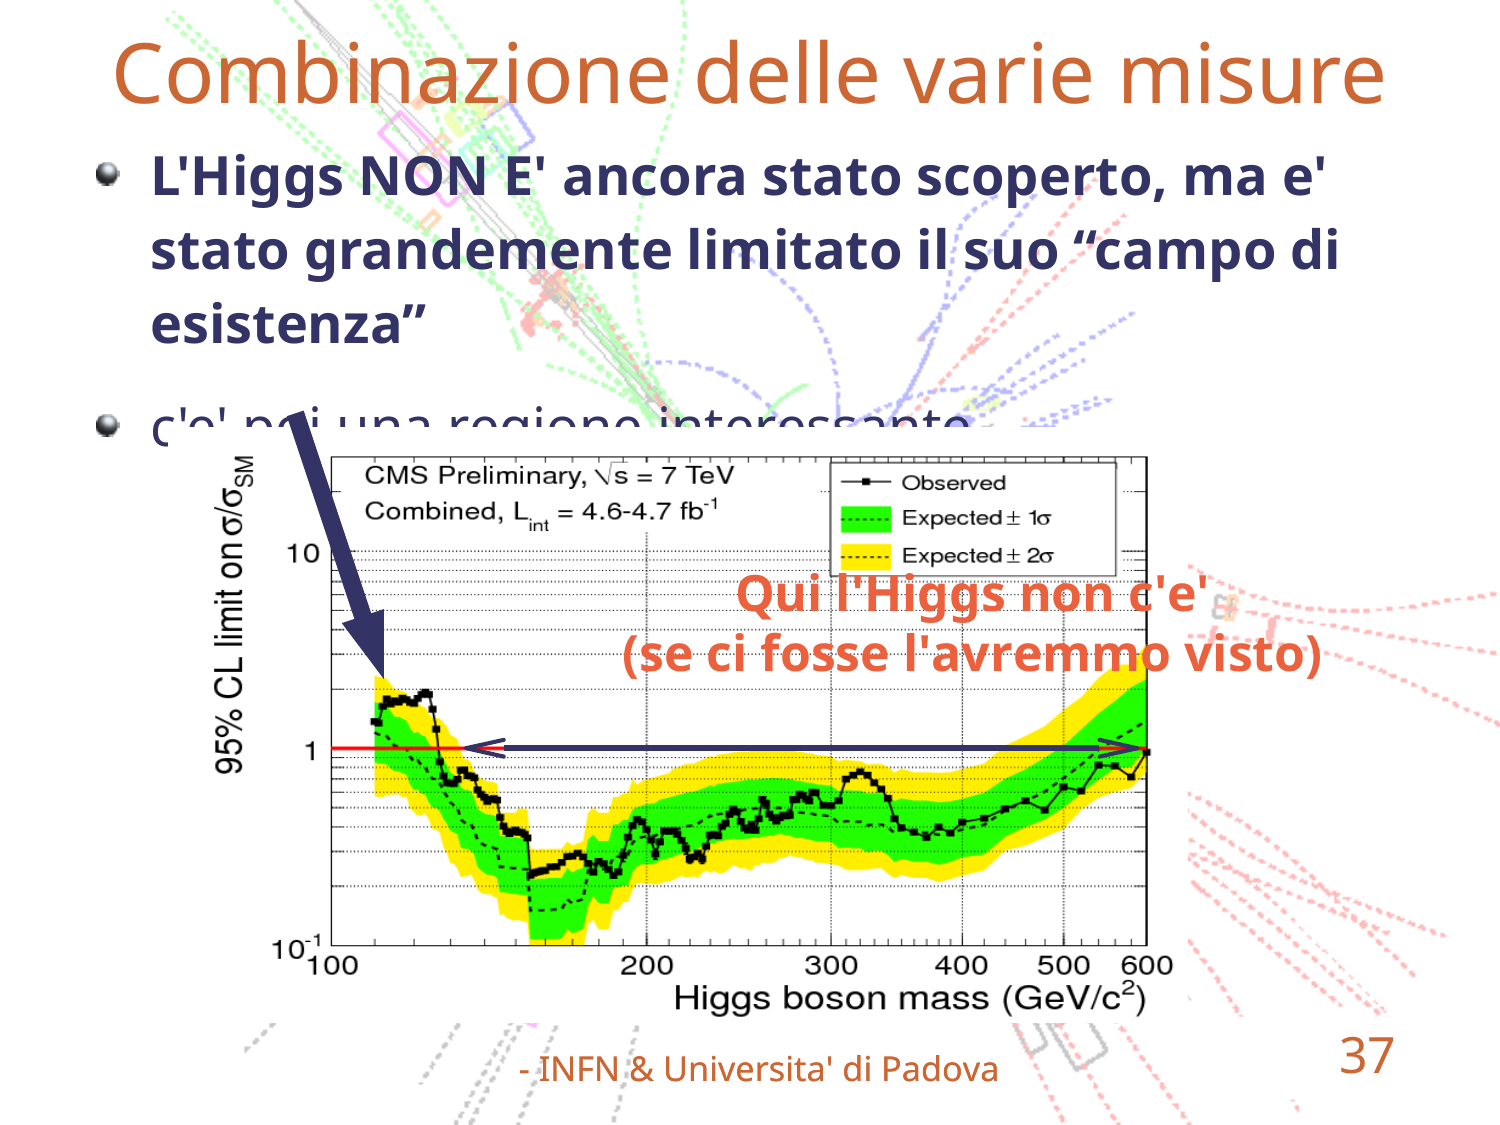

Combinazione delle varie misure
# L'Higgs NON E' ancora stato scoperto, ma e' stato grandemente limitato il suo “campo di esistenza”
c'e' poi una regione interessante
Qui l'Higgs non c'e'
(se ci fosse l'avremmo visto)
37